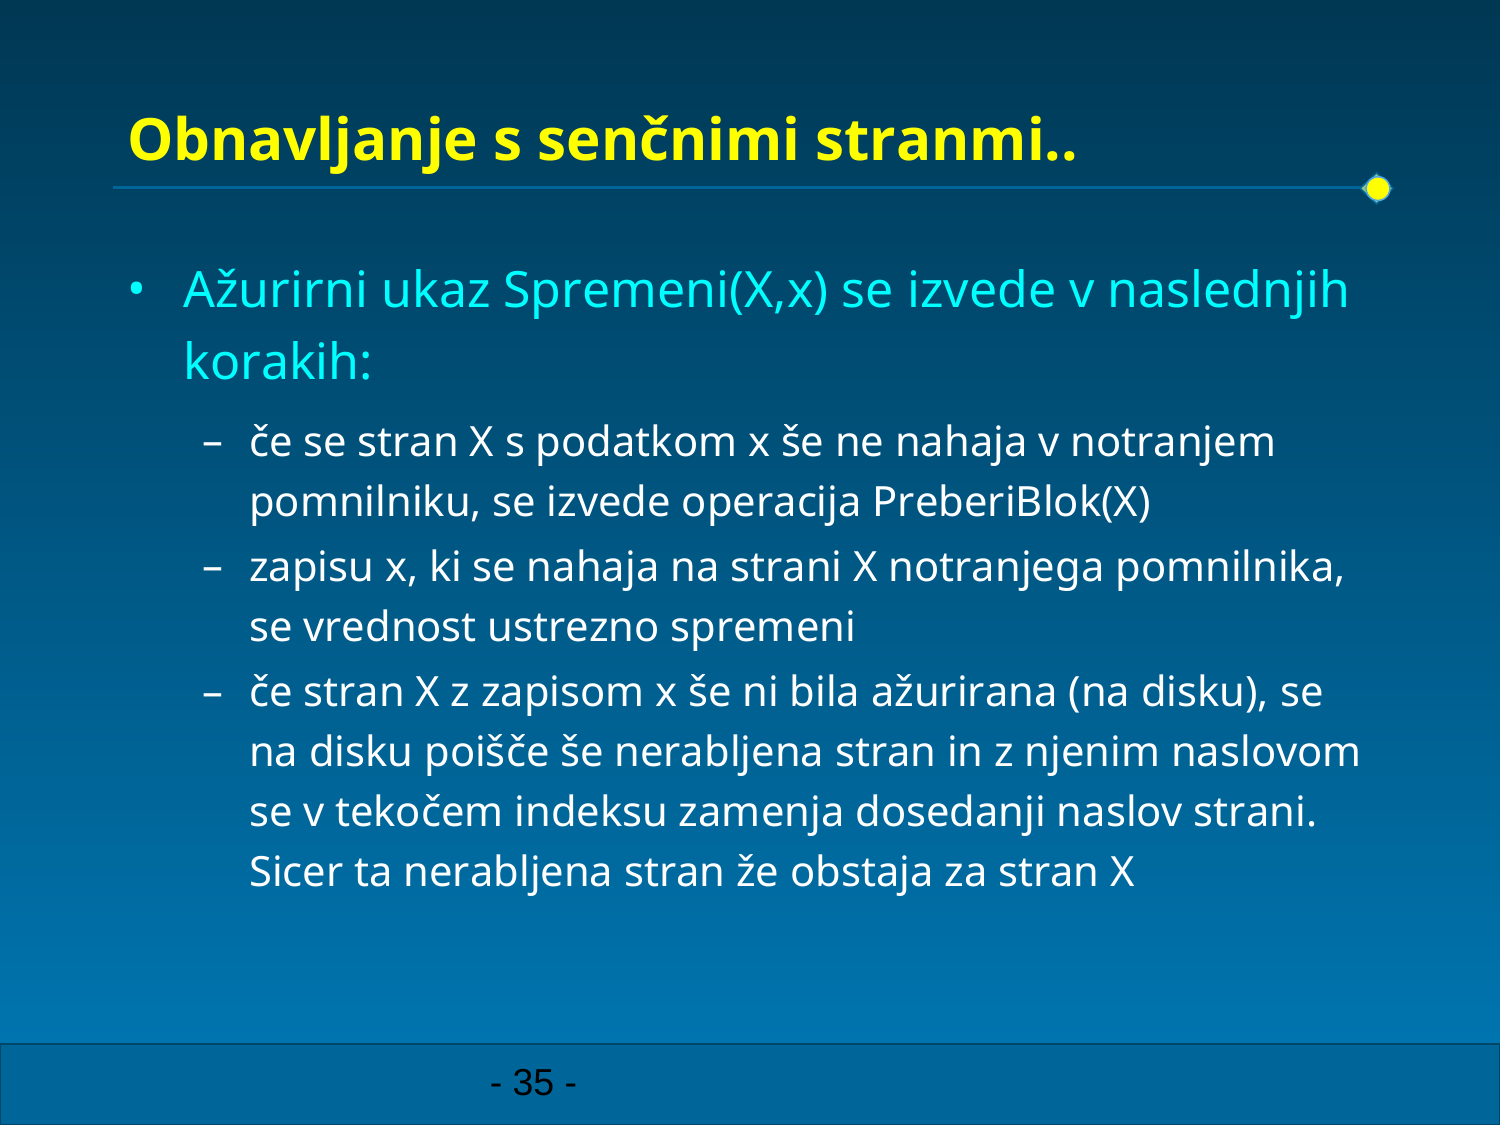

# Obnavljanje s senčnimi stranmi..
Ažurirni ukaz Spremeni(X,x) se izvede v naslednjih korakih:
če se stran X s podatkom x še ne nahaja v notranjem pomnilniku, se izvede operacija PreberiBlok(X)
zapisu x, ki se nahaja na strani X notranjega pomnilnika, se vrednost ustrezno spremeni
če stran X z zapisom x še ni bila ažurirana (na disku), se na disku poišče še nerabljena stran in z njenim naslovom se v tekočem indeksu zamenja dosedanji naslov strani. Sicer ta nerabljena stran že obstaja za stran X